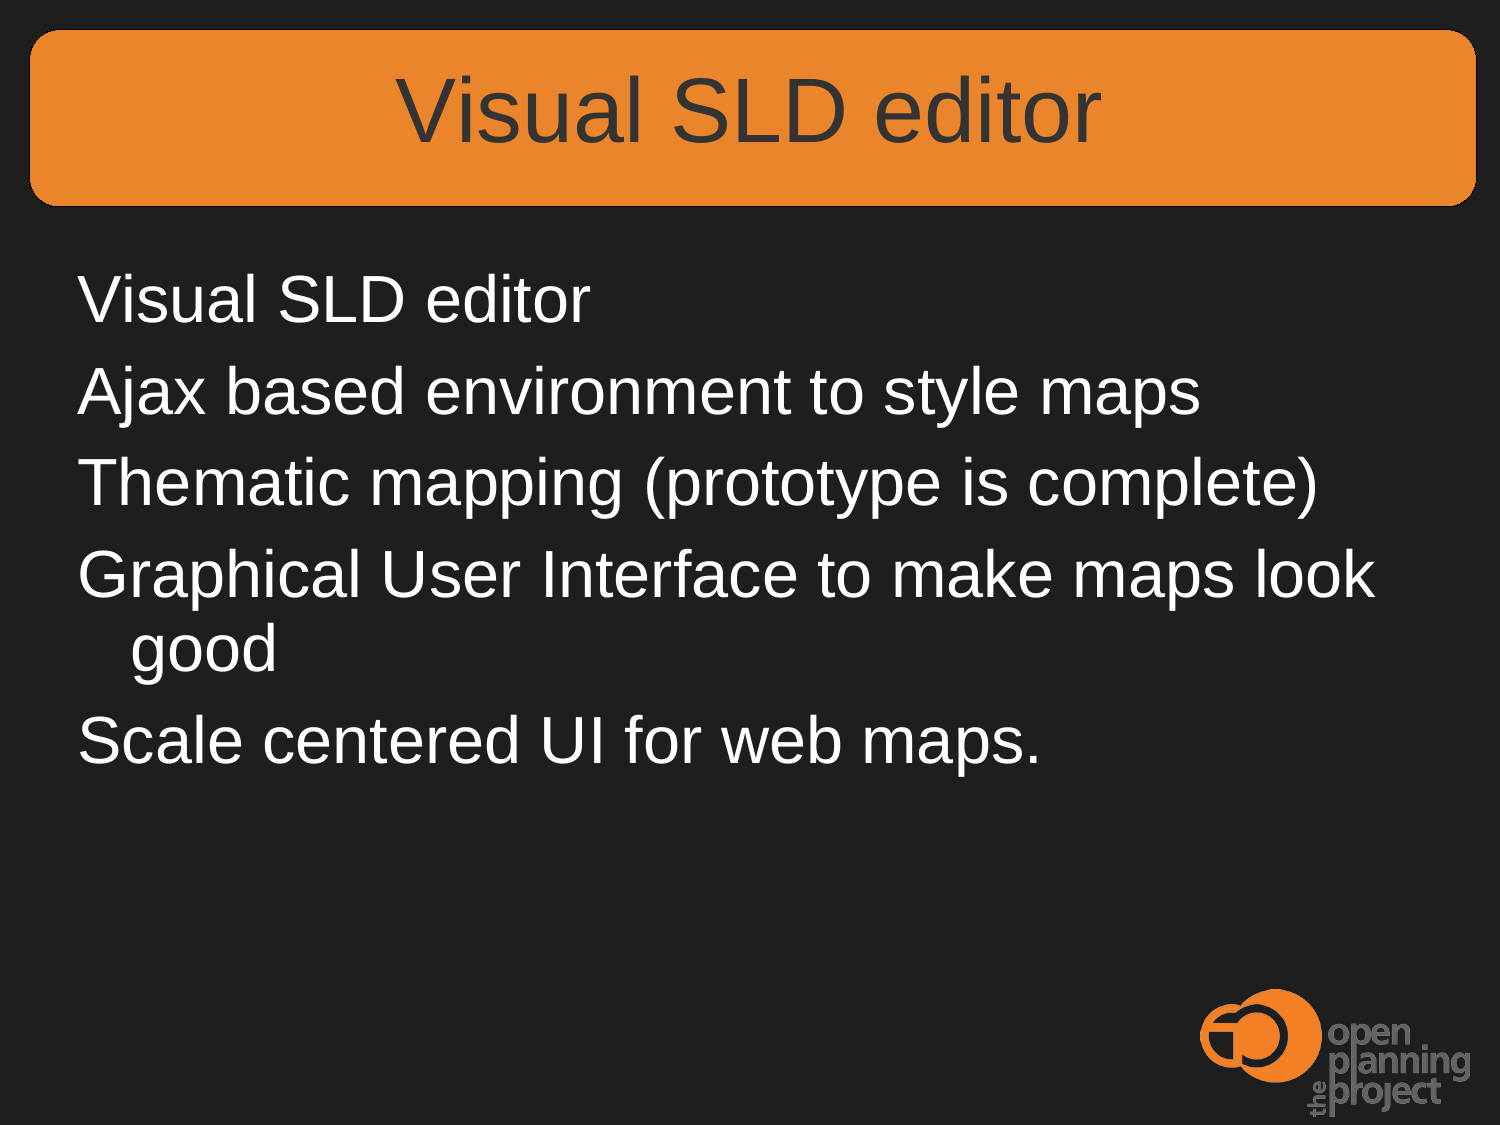

# Visual SLD editor
Visual SLD editor
Ajax based environment to style maps
Thematic mapping (prototype is complete)
Graphical User Interface to make maps look good
Scale centered UI for web maps.